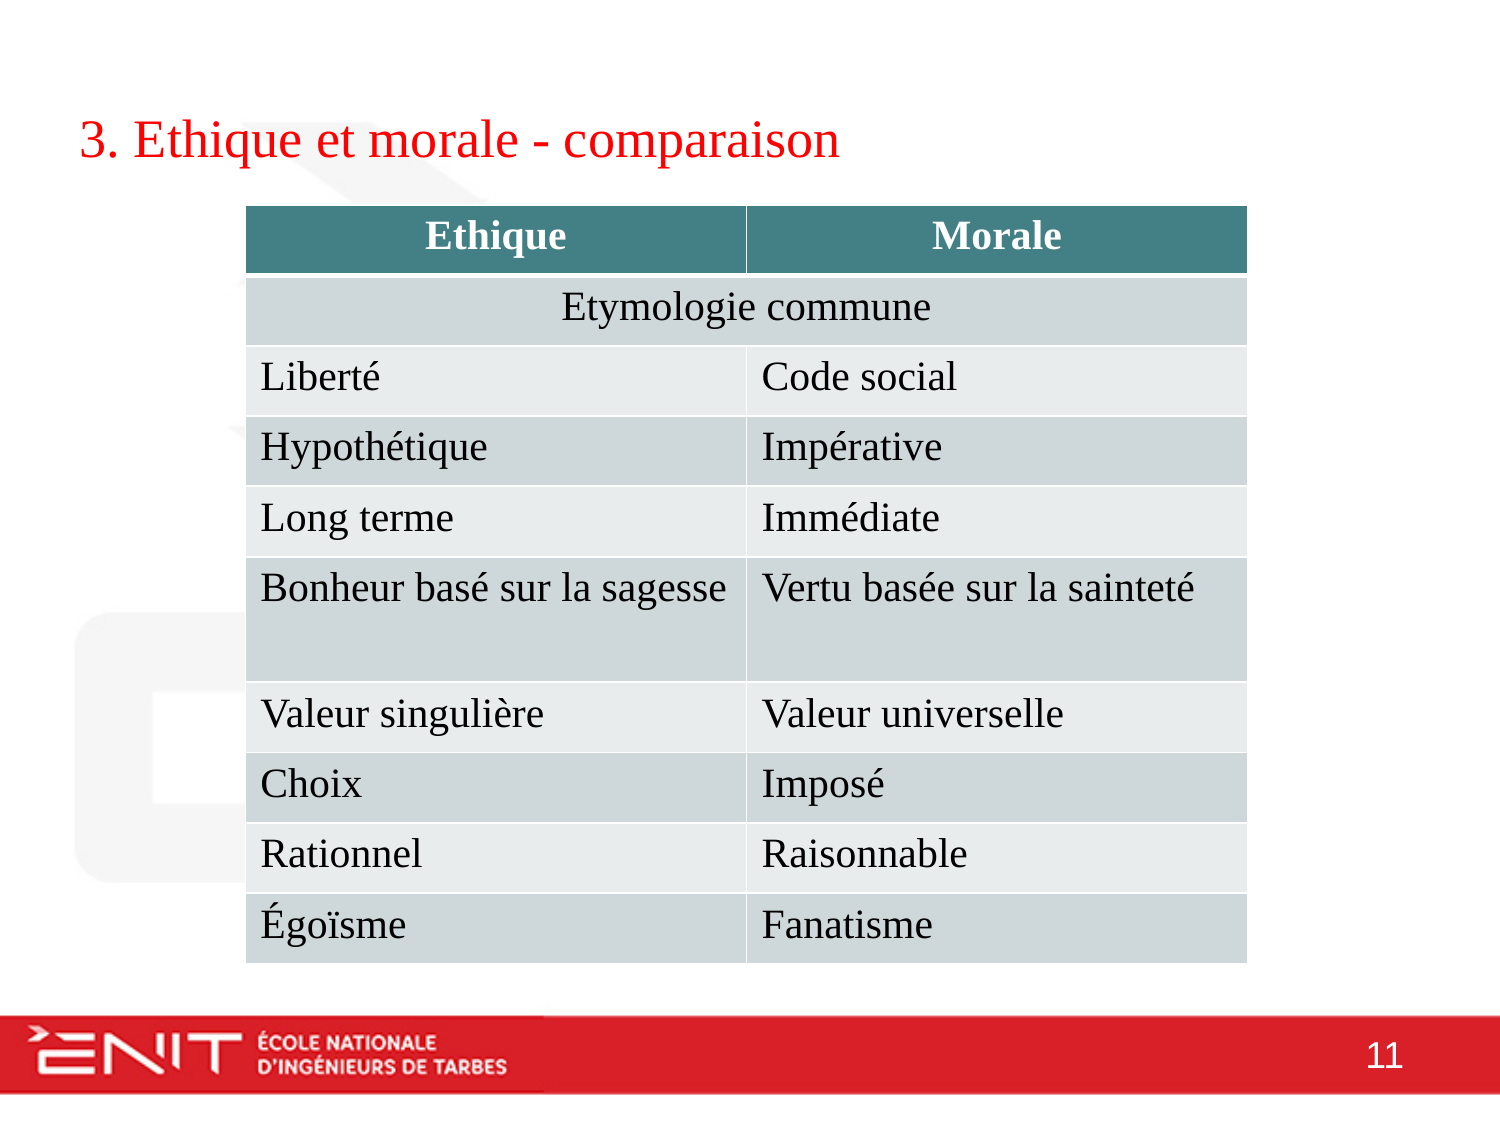

# 3. Ethique et morale - comparaison
| Ethique | Morale |
| --- | --- |
| Etymologie commune | |
| Liberté | Code social |
| Hypothétique | Impérative |
| Long terme | Immédiate |
| Bonheur basé sur la sagesse | Vertu basée sur la sainteté |
| Valeur singulière | Valeur universelle |
| Choix | Imposé |
| Rationnel | Raisonnable |
| Égoïsme | Fanatisme |